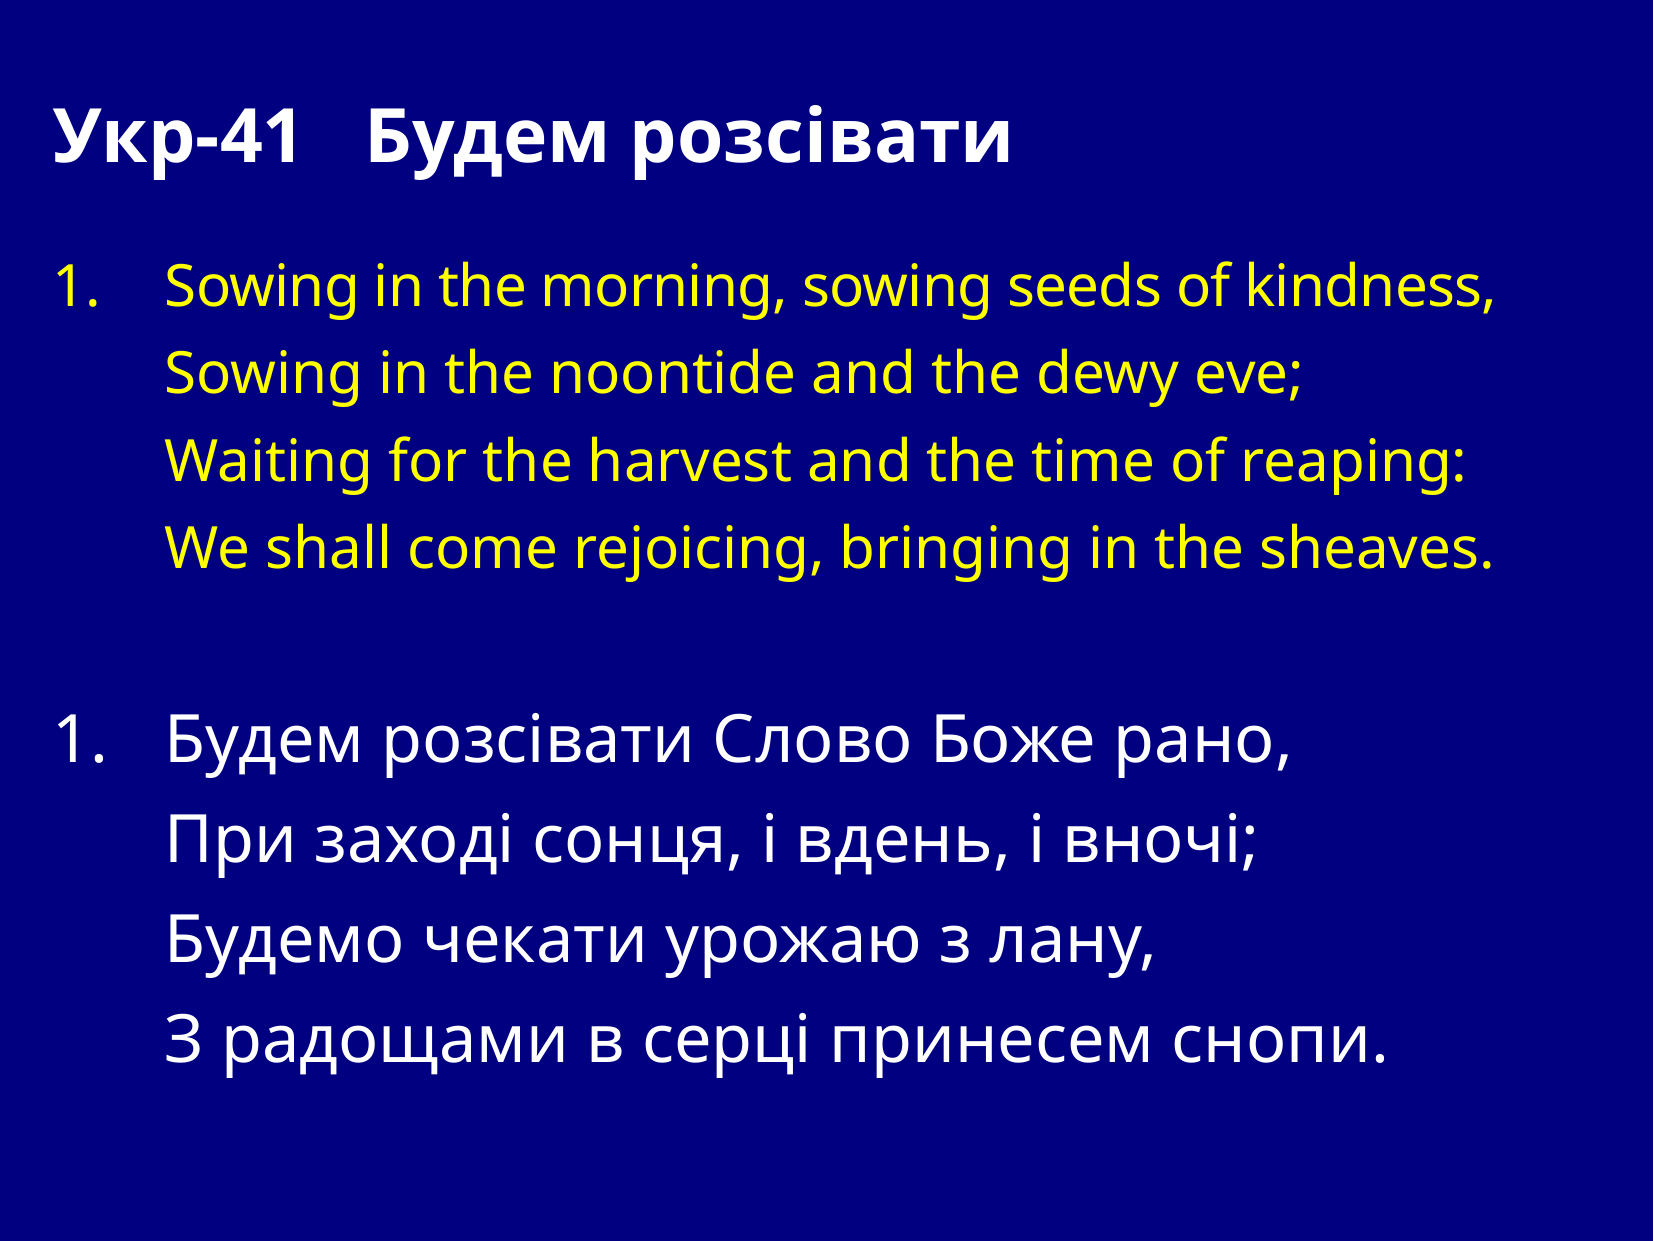

Укр-41 Будем розсівати
1.	Sowing in the morning, sowing seeds of kindness,
	Sowing in the noontide and the dewy eve;
	Waiting for the harvest and the time of reaping:
	We shall come rejoicing, bringing in the sheaves.
1.	Будем розсівати Слово Боже рано,
	При заході сонця, і вдень, і вночі;
	Будемо чекати урожаю з лану,
	З радощами в серці принесем снопи.